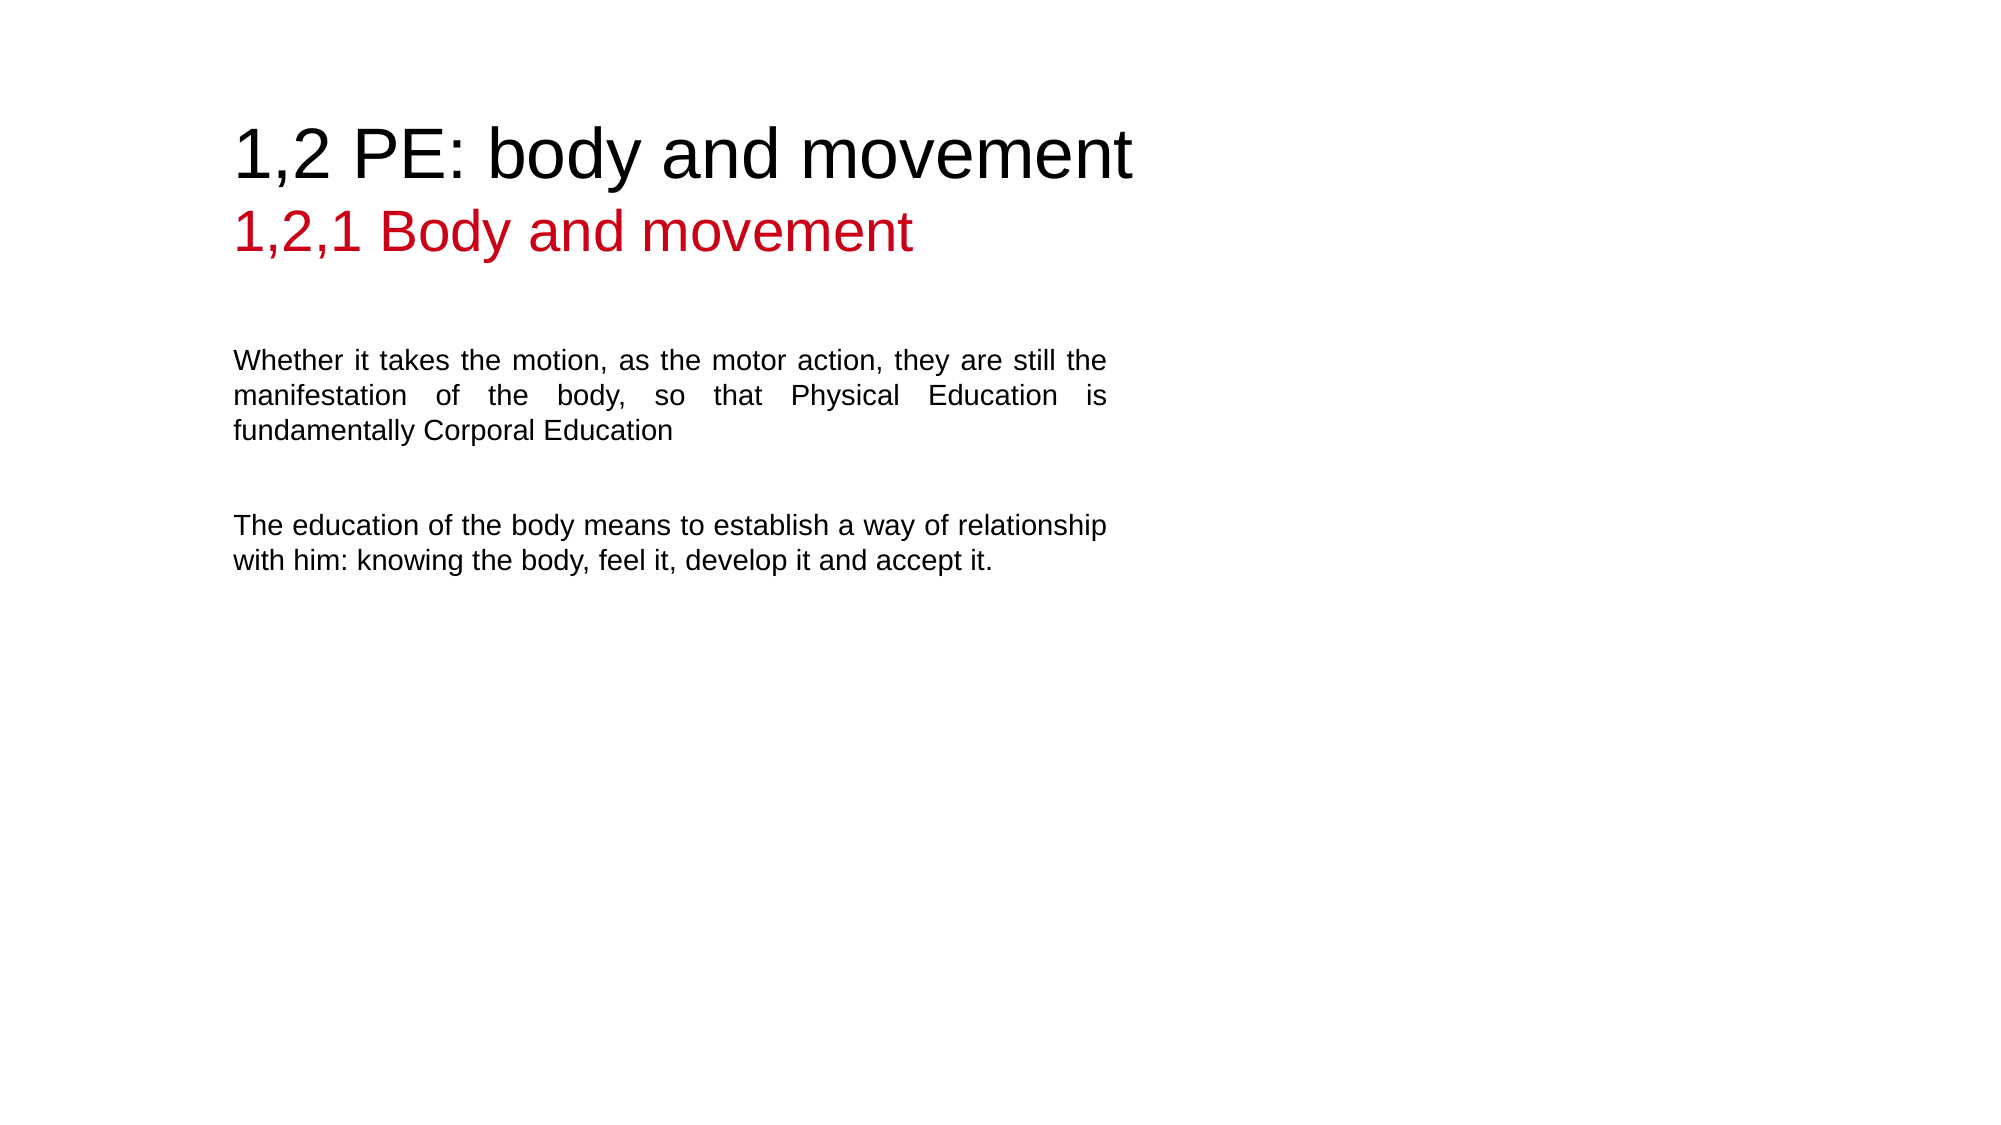

#
1,2 PE: body and movement
1,2,1 Body and movement
Whether it takes the motion, as the motor action, they are still the manifestation of the body, so that Physical Education is fundamentally Corporal Education
The education of the body means to establish a way of relationship with him: knowing the body, feel it, develop it and accept it.